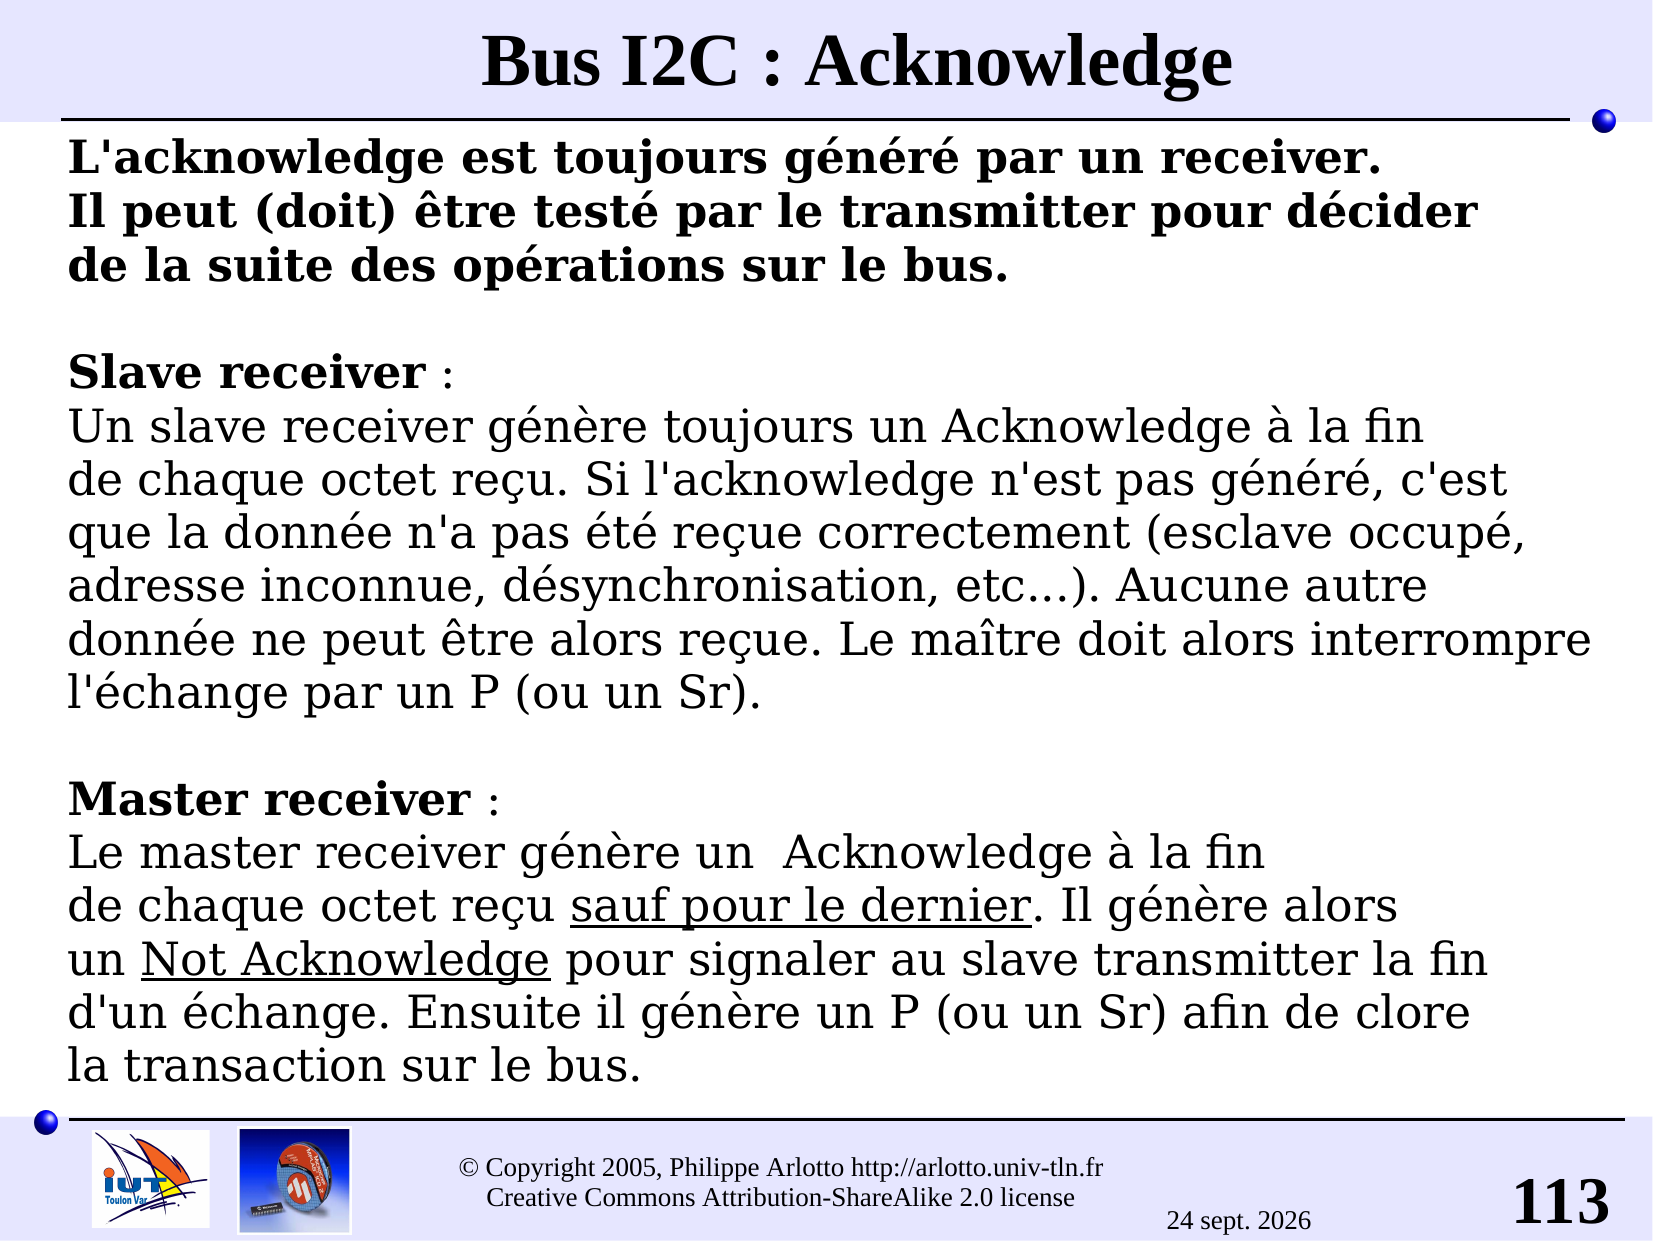

# Bus I2C : Acknowledge
L'acknowledge est toujours généré par un receiver.
Il peut (doit) être testé par le transmitter pour décider
de la suite des opérations sur le bus.
Slave receiver :
Un slave receiver génère toujours un Acknowledge à la fin
de chaque octet reçu. Si l'acknowledge n'est pas généré, c'est
que la donnée n'a pas été reçue correctement (esclave occupé,
adresse inconnue, désynchronisation, etc...). Aucune autre
donnée ne peut être alors reçue. Le maître doit alors interrompre
l'échange par un P (ou un Sr).
Master receiver :
Le master receiver génère un Acknowledge à la fin
de chaque octet reçu sauf pour le dernier. Il génère alors
un Not Acknowledge pour signaler au slave transmitter la fin
d'un échange. Ensuite il génère un P (ou un Sr) afin de clore
la transaction sur le bus.